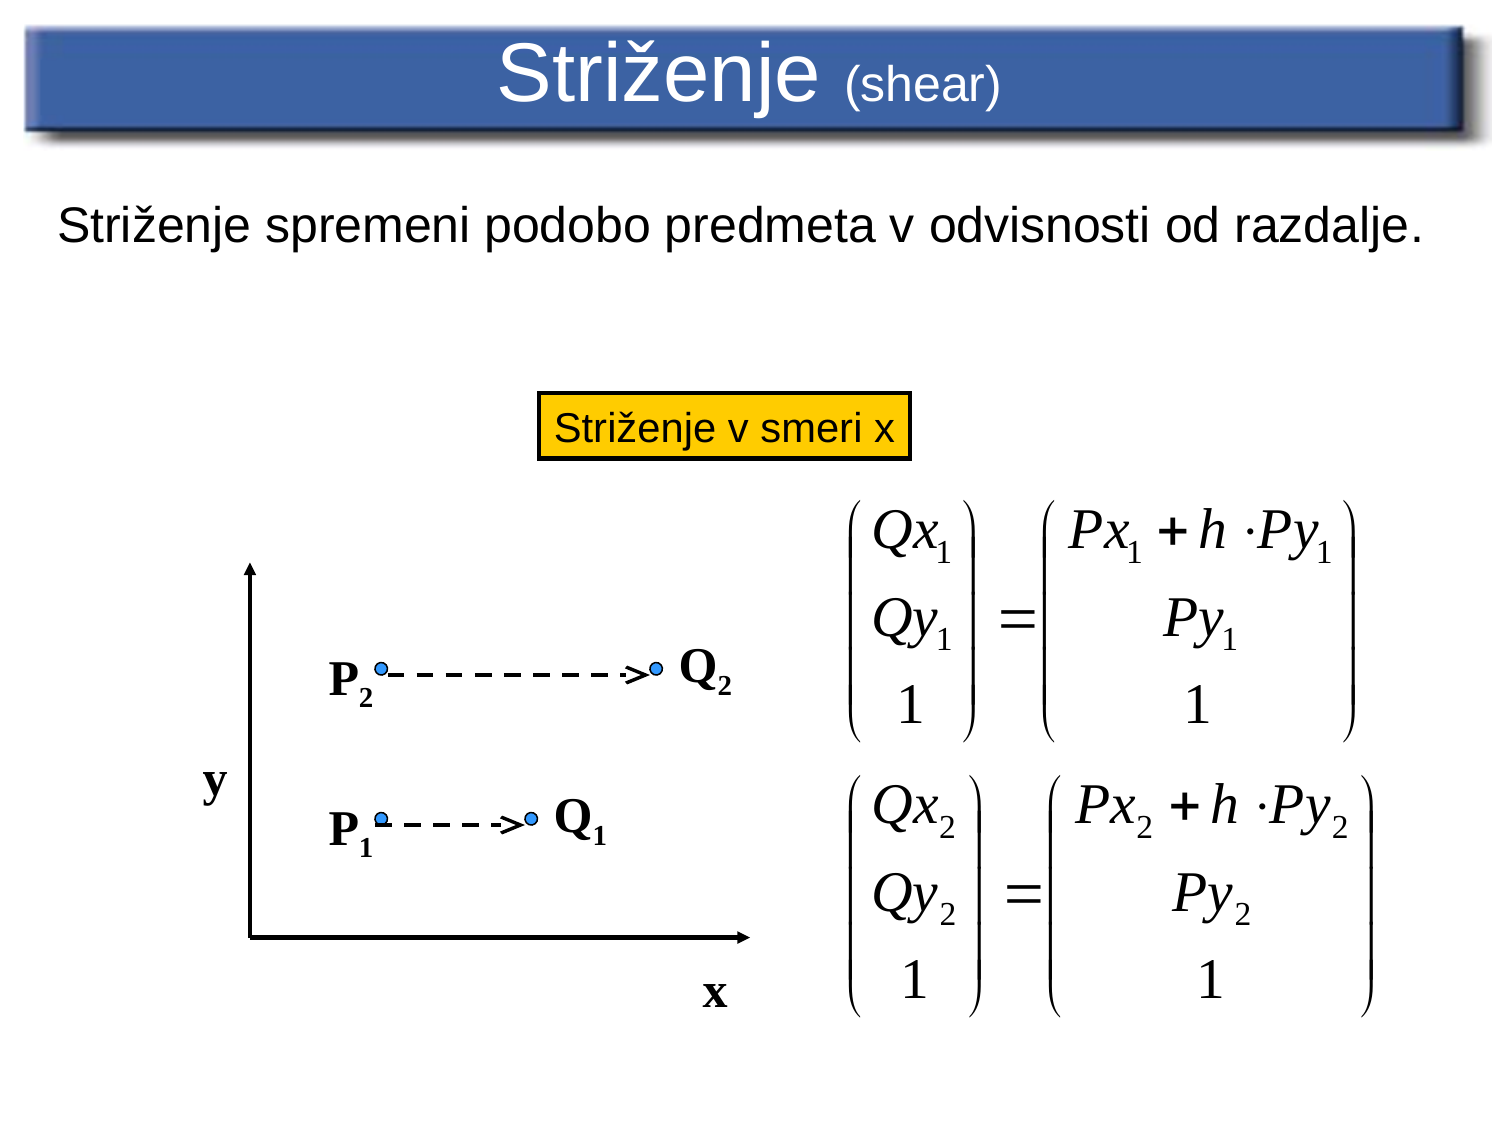

Striženje (shear)
Striženje spremeni podobo predmeta v odvisnosti od razdalje.
Striženje v smeri x
Q2
P2
y
Q1
P1
x